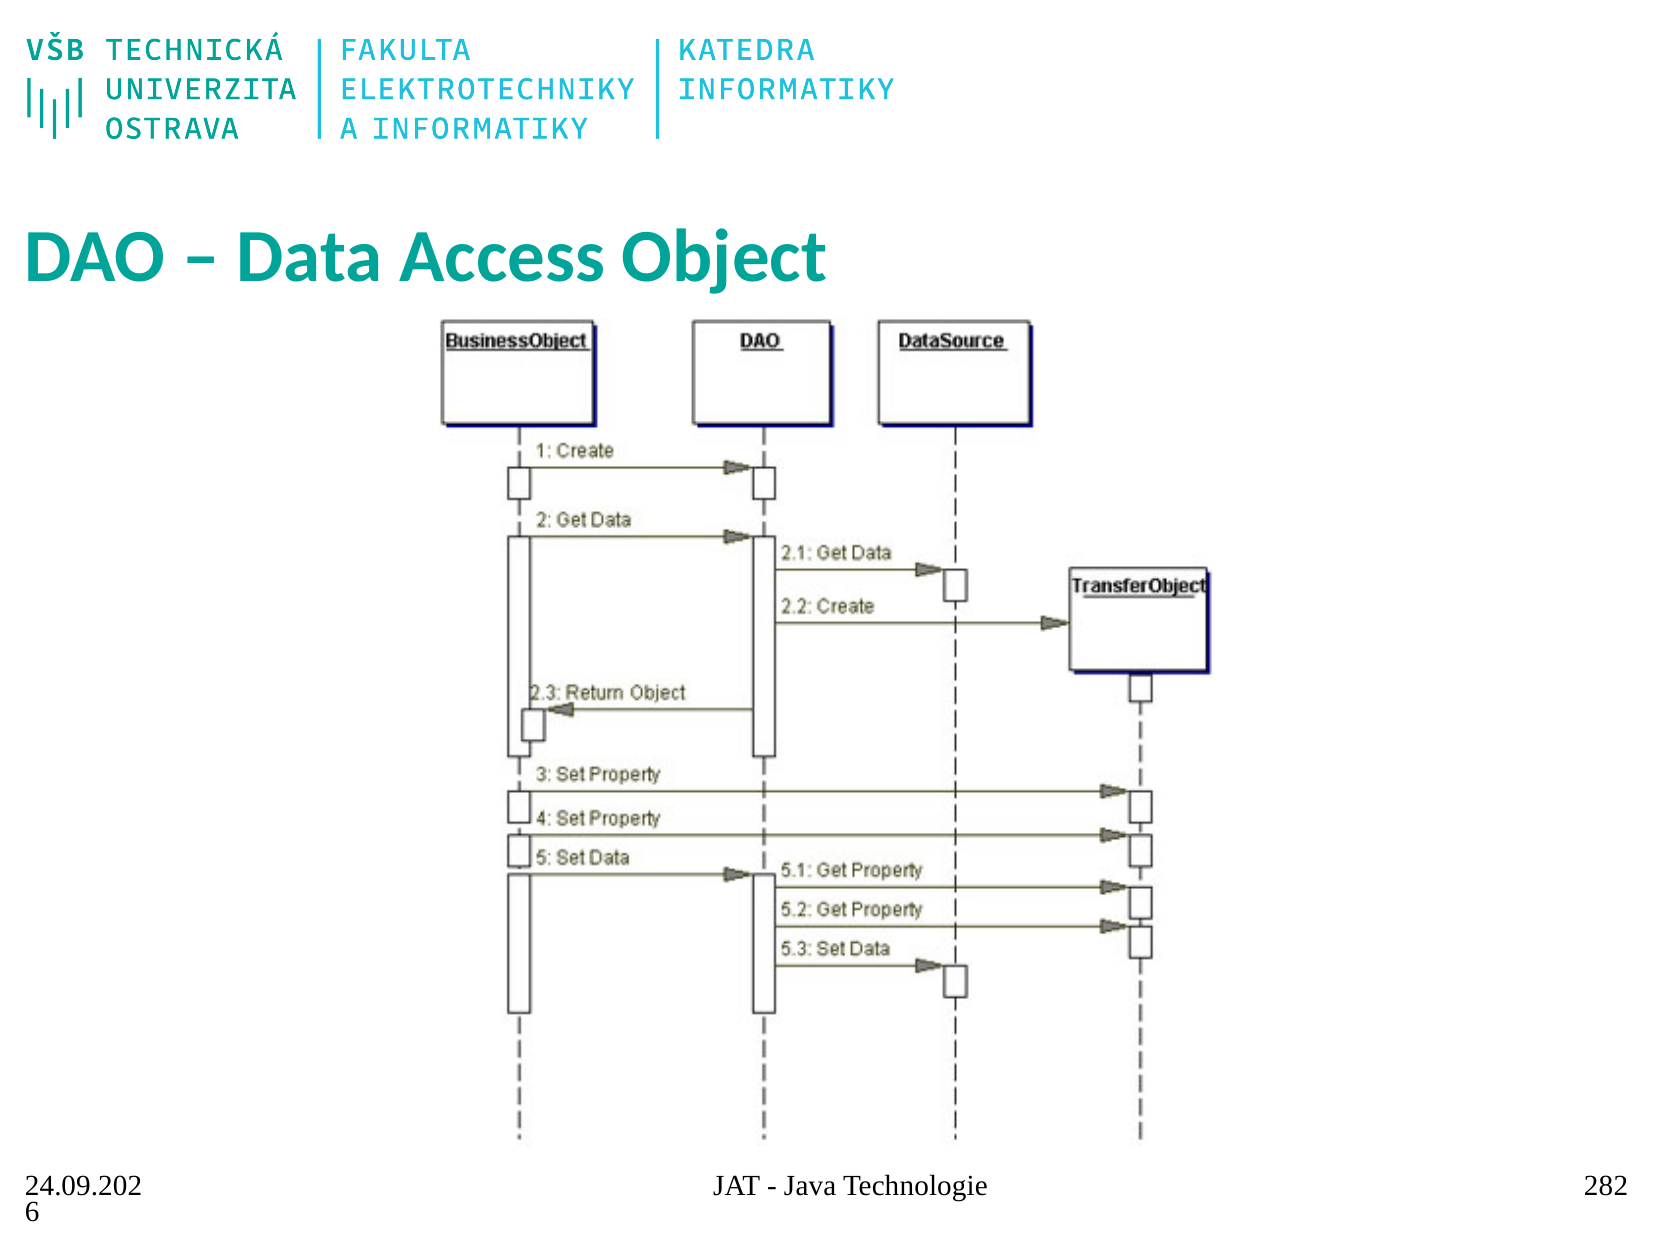

# DAO – Data Access Object
JAT - Java Technologie
282